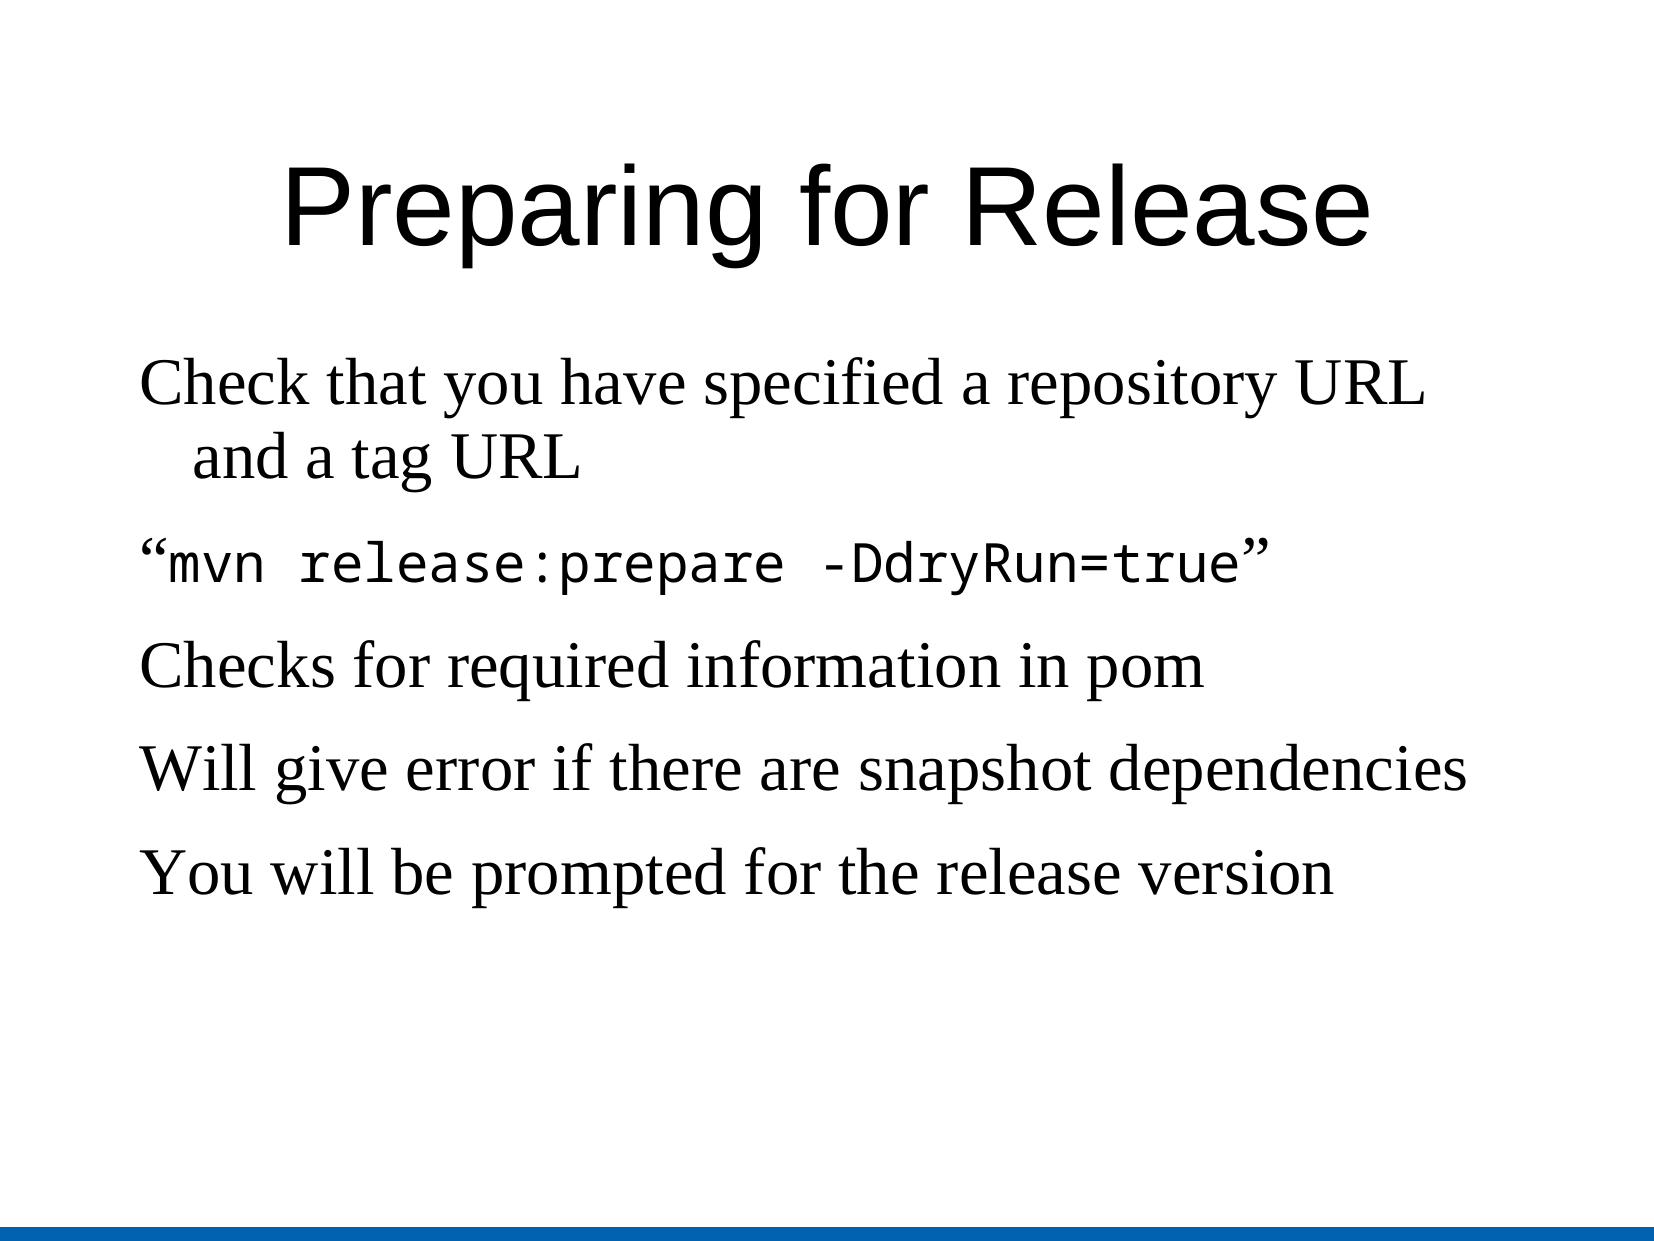

# Preparing for Release
Check that you have specified a repository URL and a tag URL
“mvn release:prepare -DdryRun=true”
Checks for required information in pom
Will give error if there are snapshot dependencies
You will be prompted for the release version